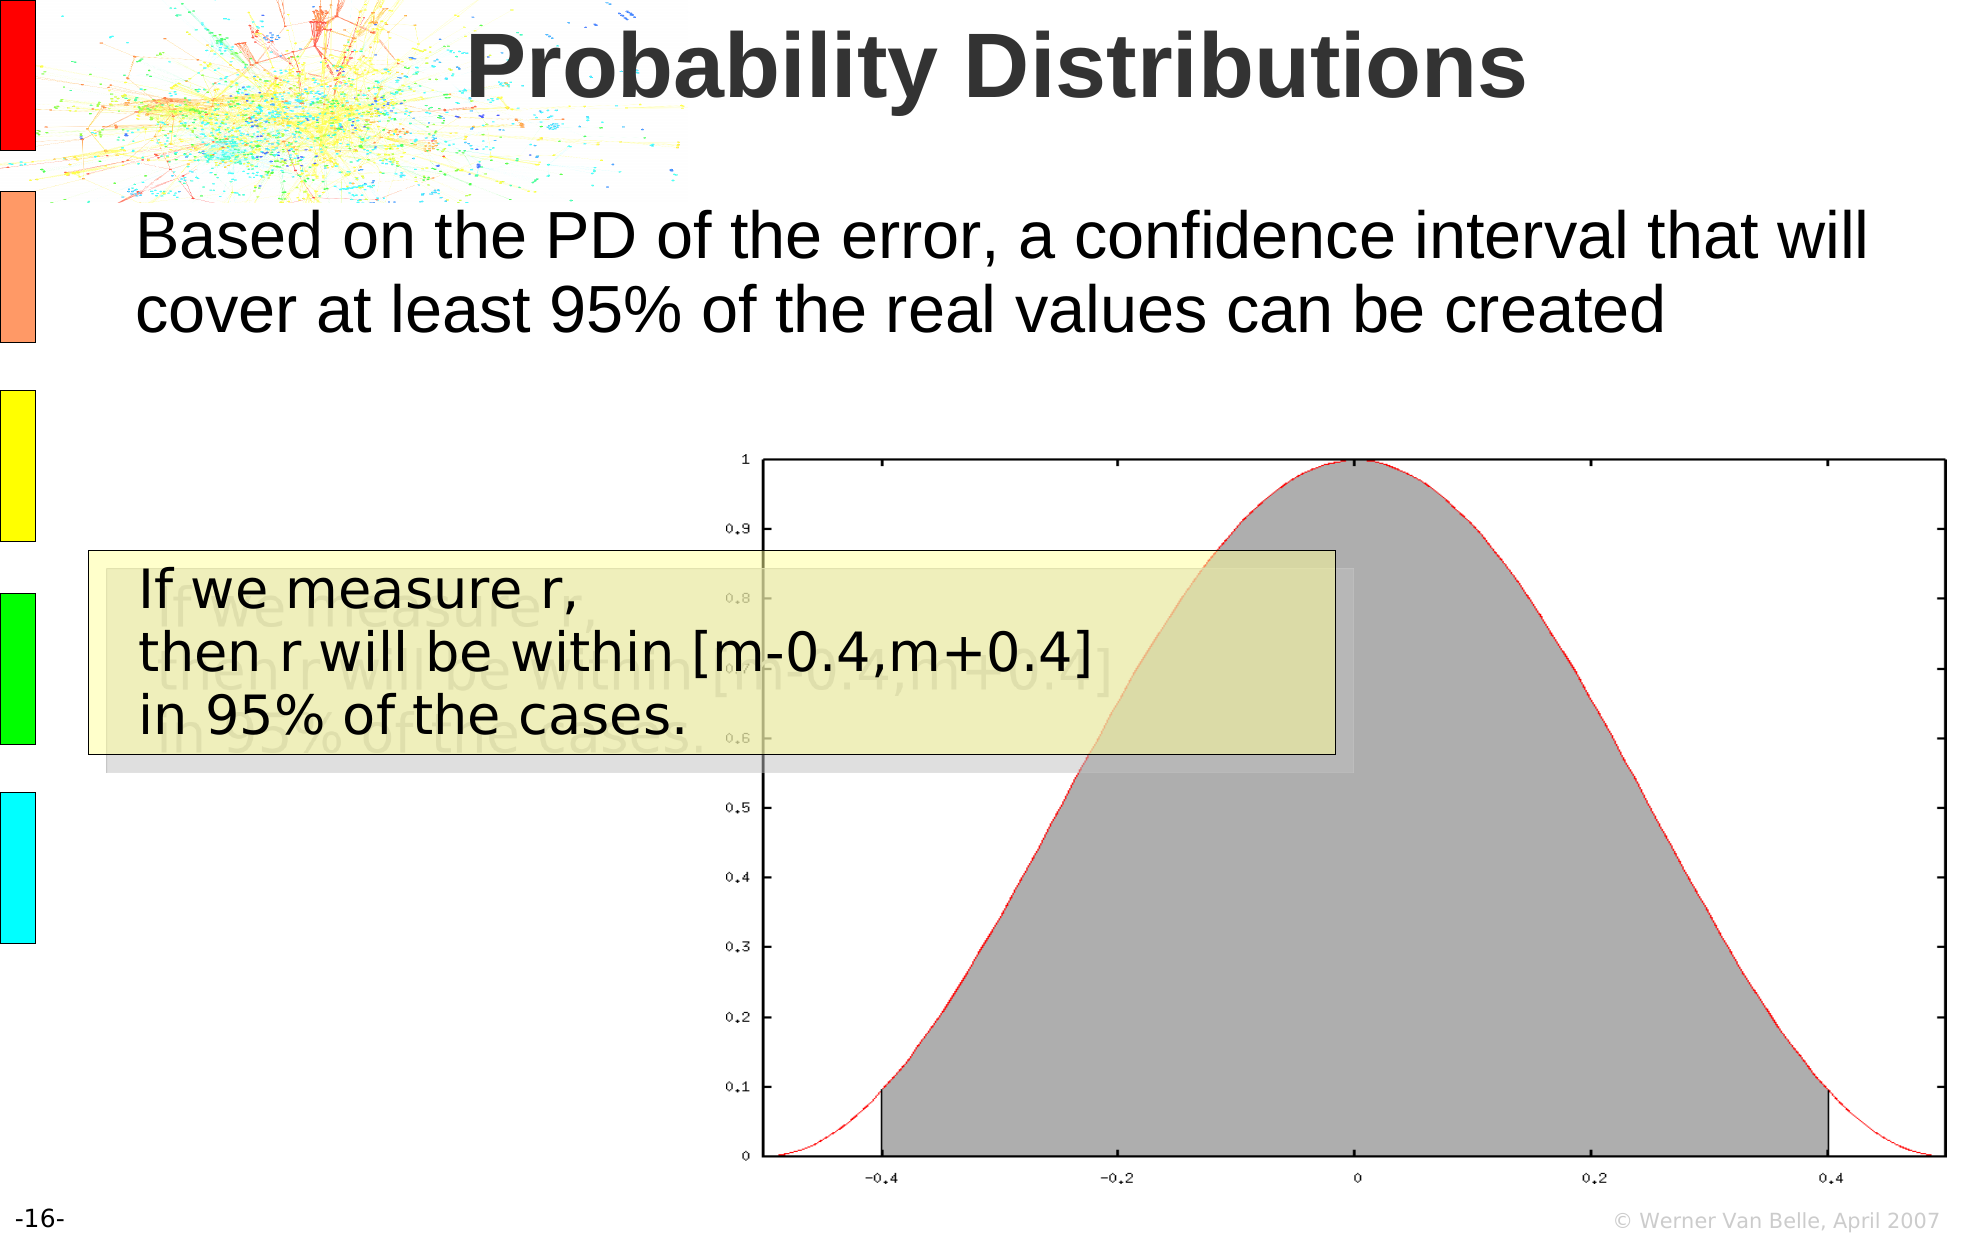

# Probability Distributions
Based on the PD of the error, a confidence interval that will cover at least 95% of the real values can be created
If we measure r,
then r will be within [m-0.4,m+0.4]
in 95% of the cases.